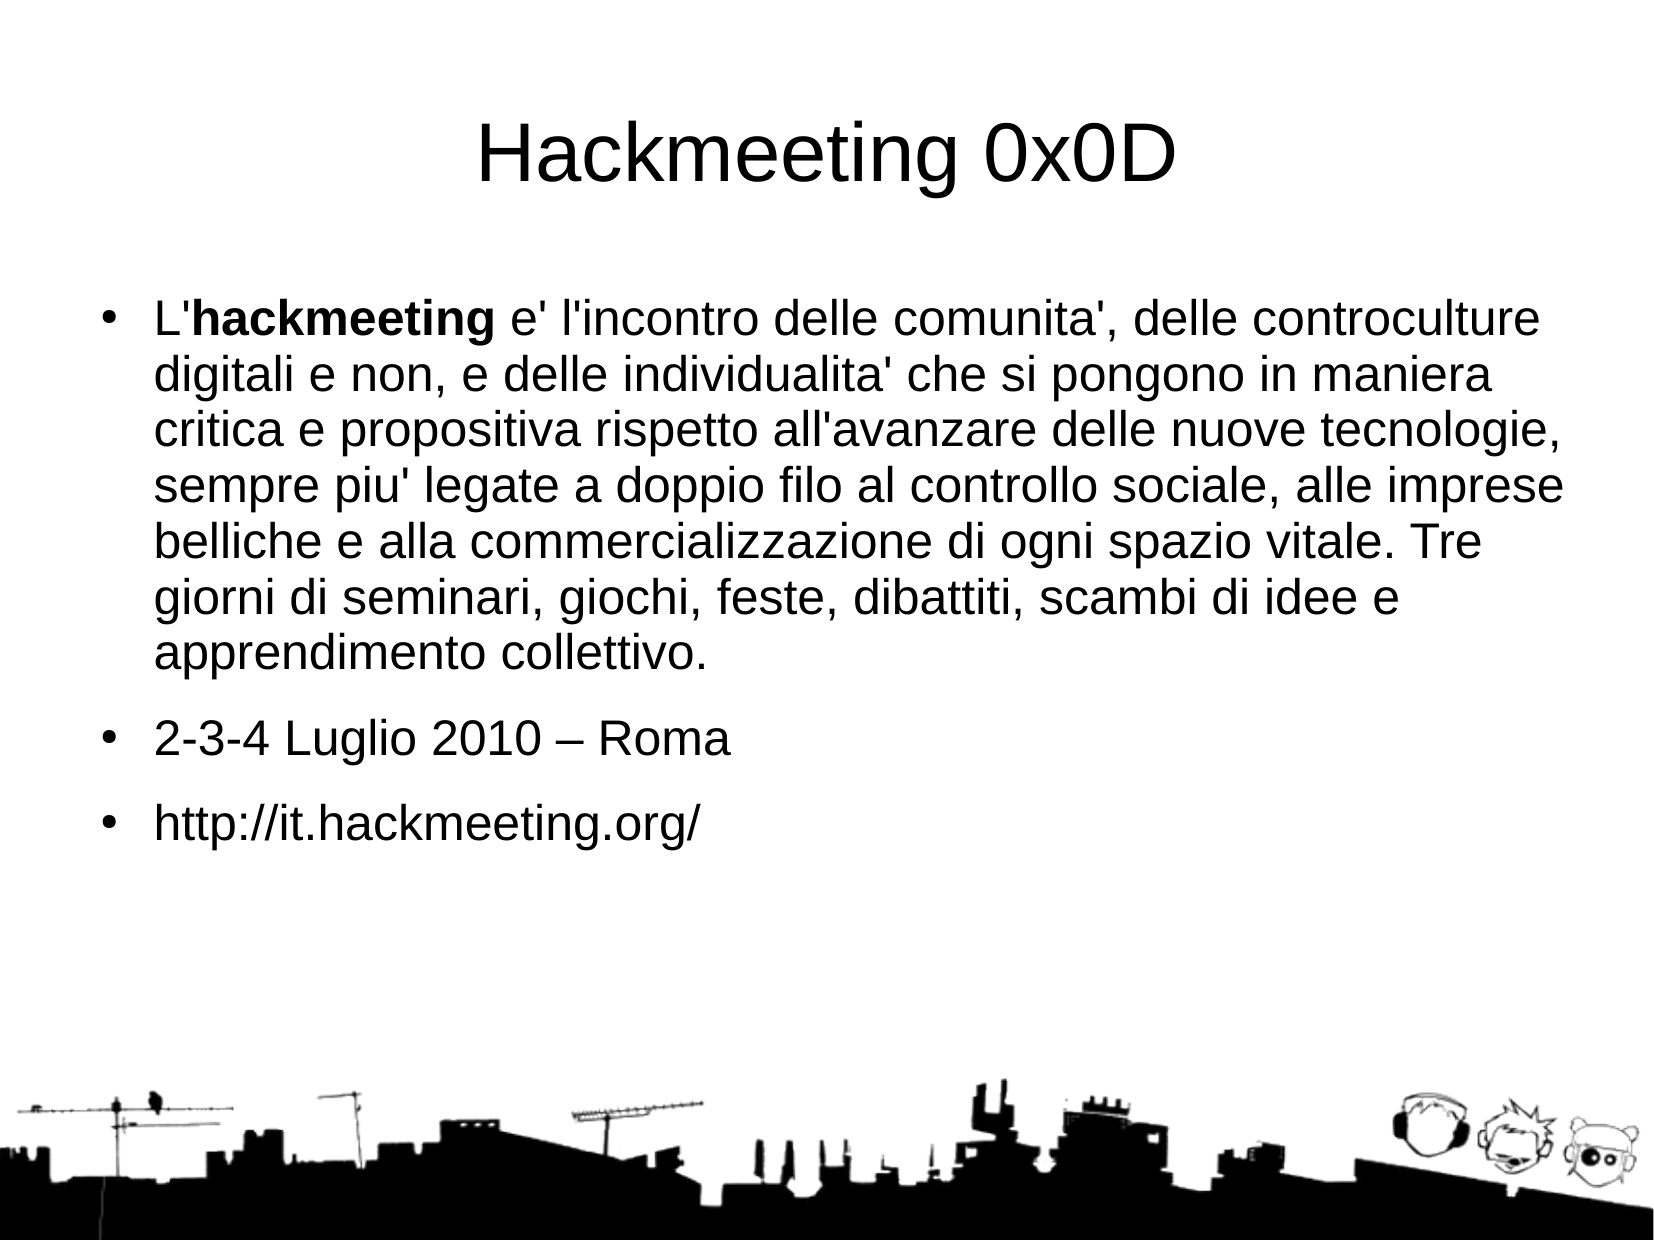

# Hackmeeting 0x0D
L'hackmeeting e' l'incontro delle comunita', delle controculture digitali e non, e delle individualita' che si pongono in maniera critica e propositiva rispetto all'avanzare delle nuove tecnologie, sempre piu' legate a doppio filo al controllo sociale, alle imprese belliche e alla commercializzazione di ogni spazio vitale. Tre giorni di seminari, giochi, feste, dibattiti, scambi di idee e apprendimento collettivo.
2-3-4 Luglio 2010 – Roma
http://it.hackmeeting.org/